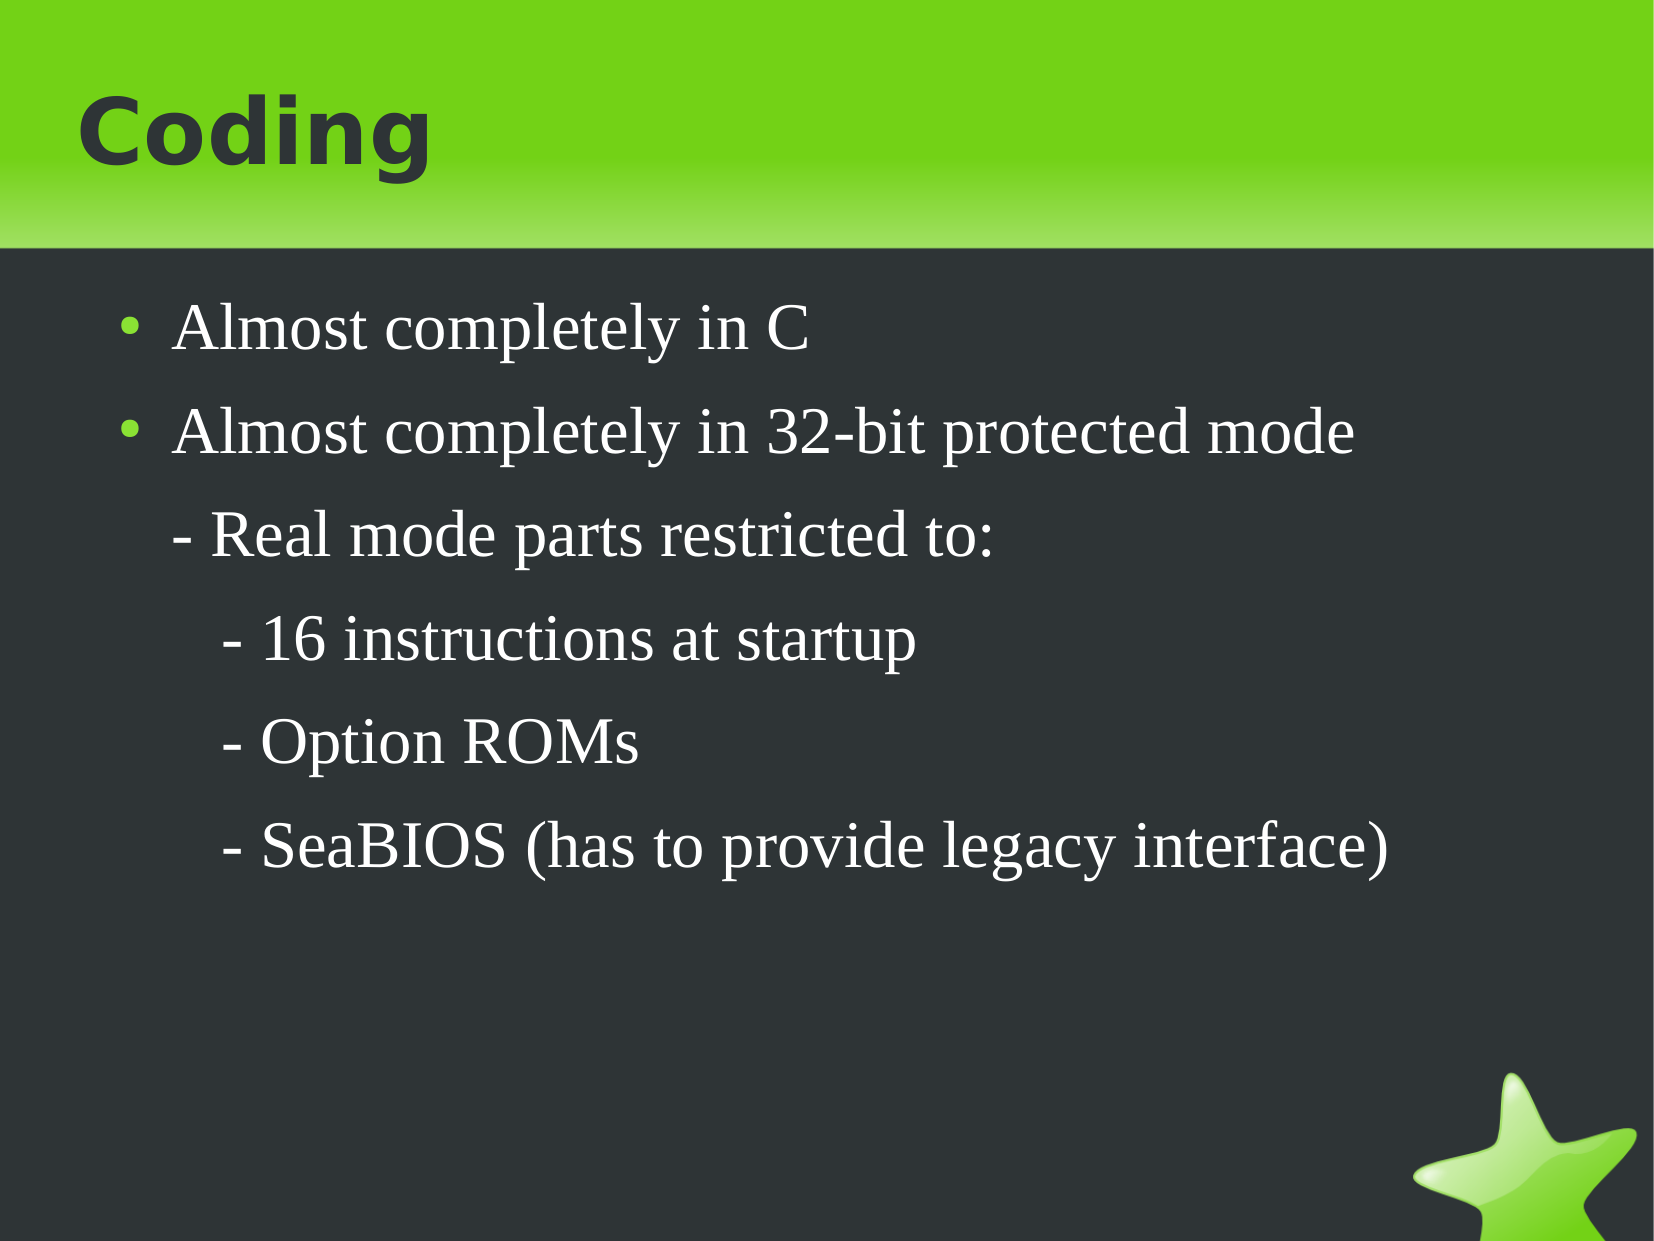

# Coding
Almost completely in C
Almost completely in 32-bit protected mode
- Real mode parts restricted to:
 - 16 instructions at startup
 - Option ROMs
 - SeaBIOS (has to provide legacy interface)